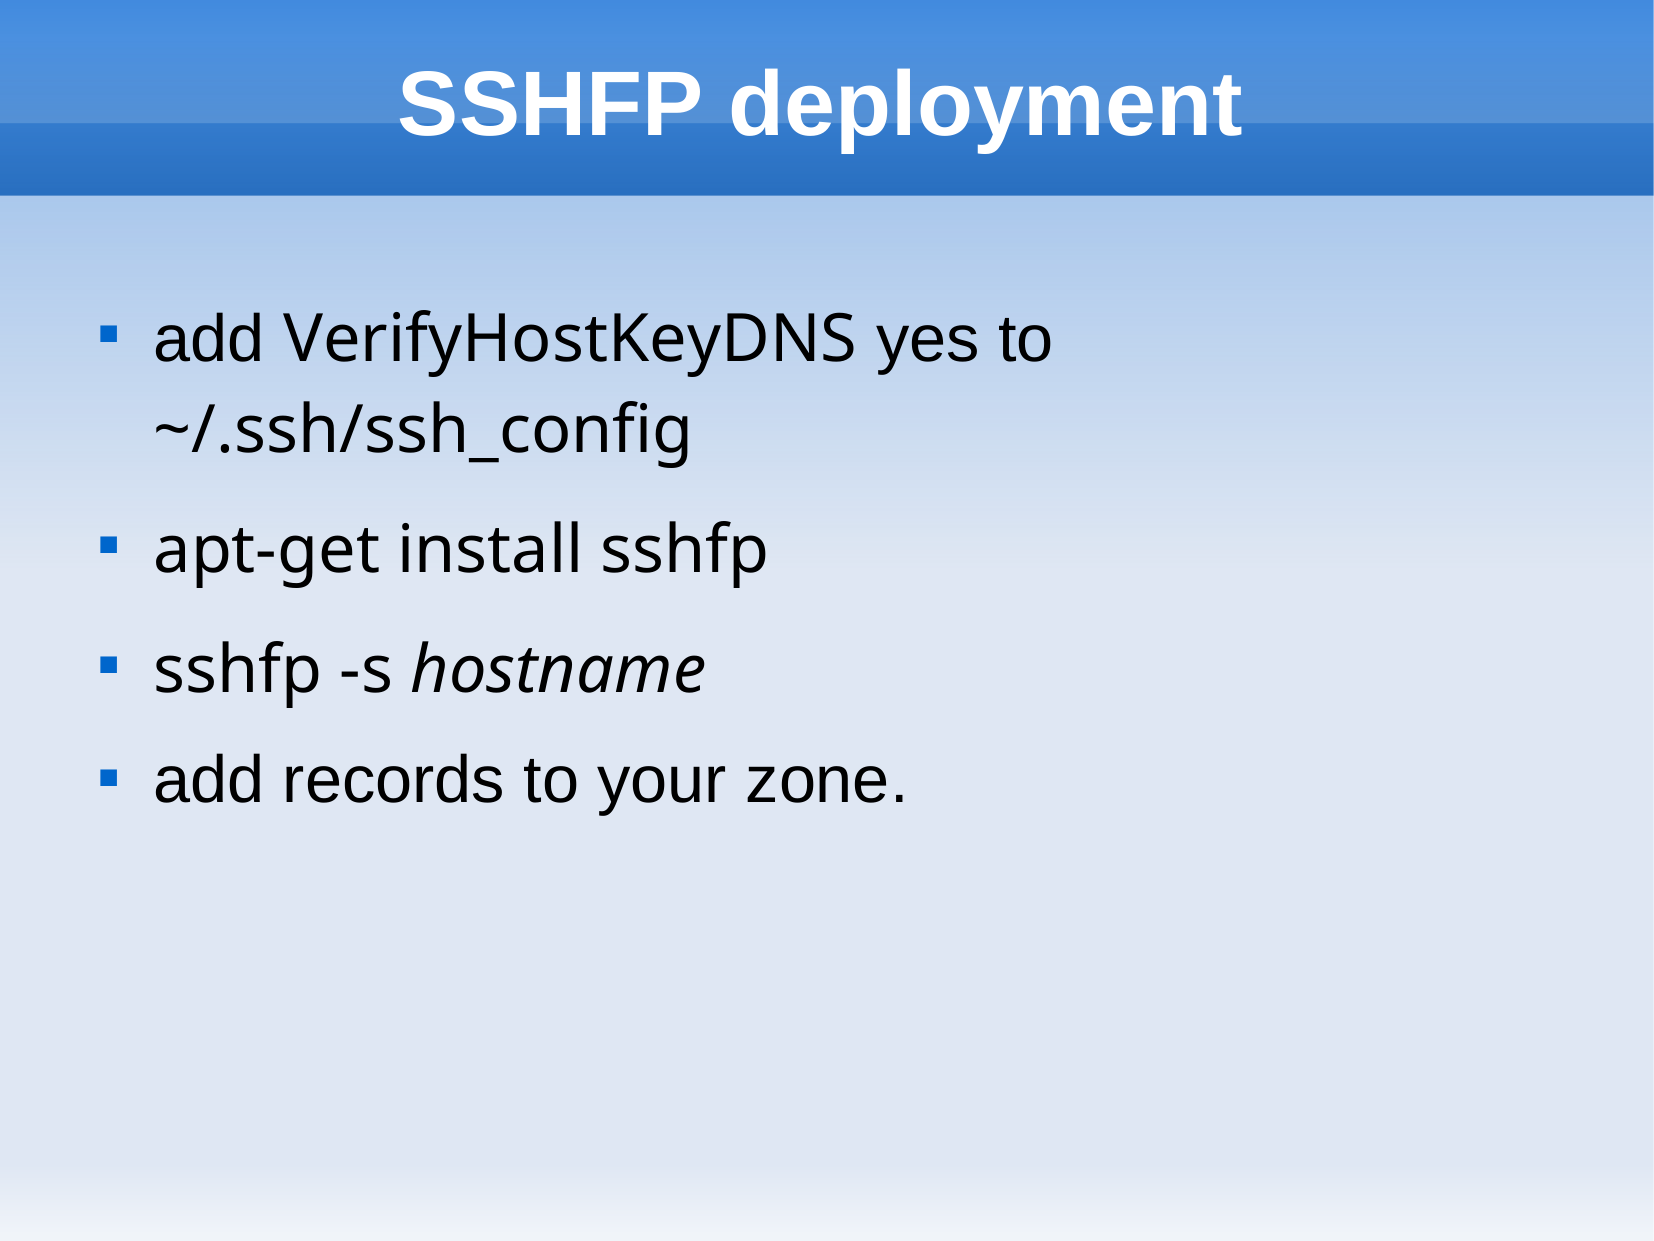

# SSHFP deployment
add VerifyHostKeyDNS yes to ~/.ssh/ssh_config
apt-get install sshfp
sshfp -s hostname
add records to your zone.